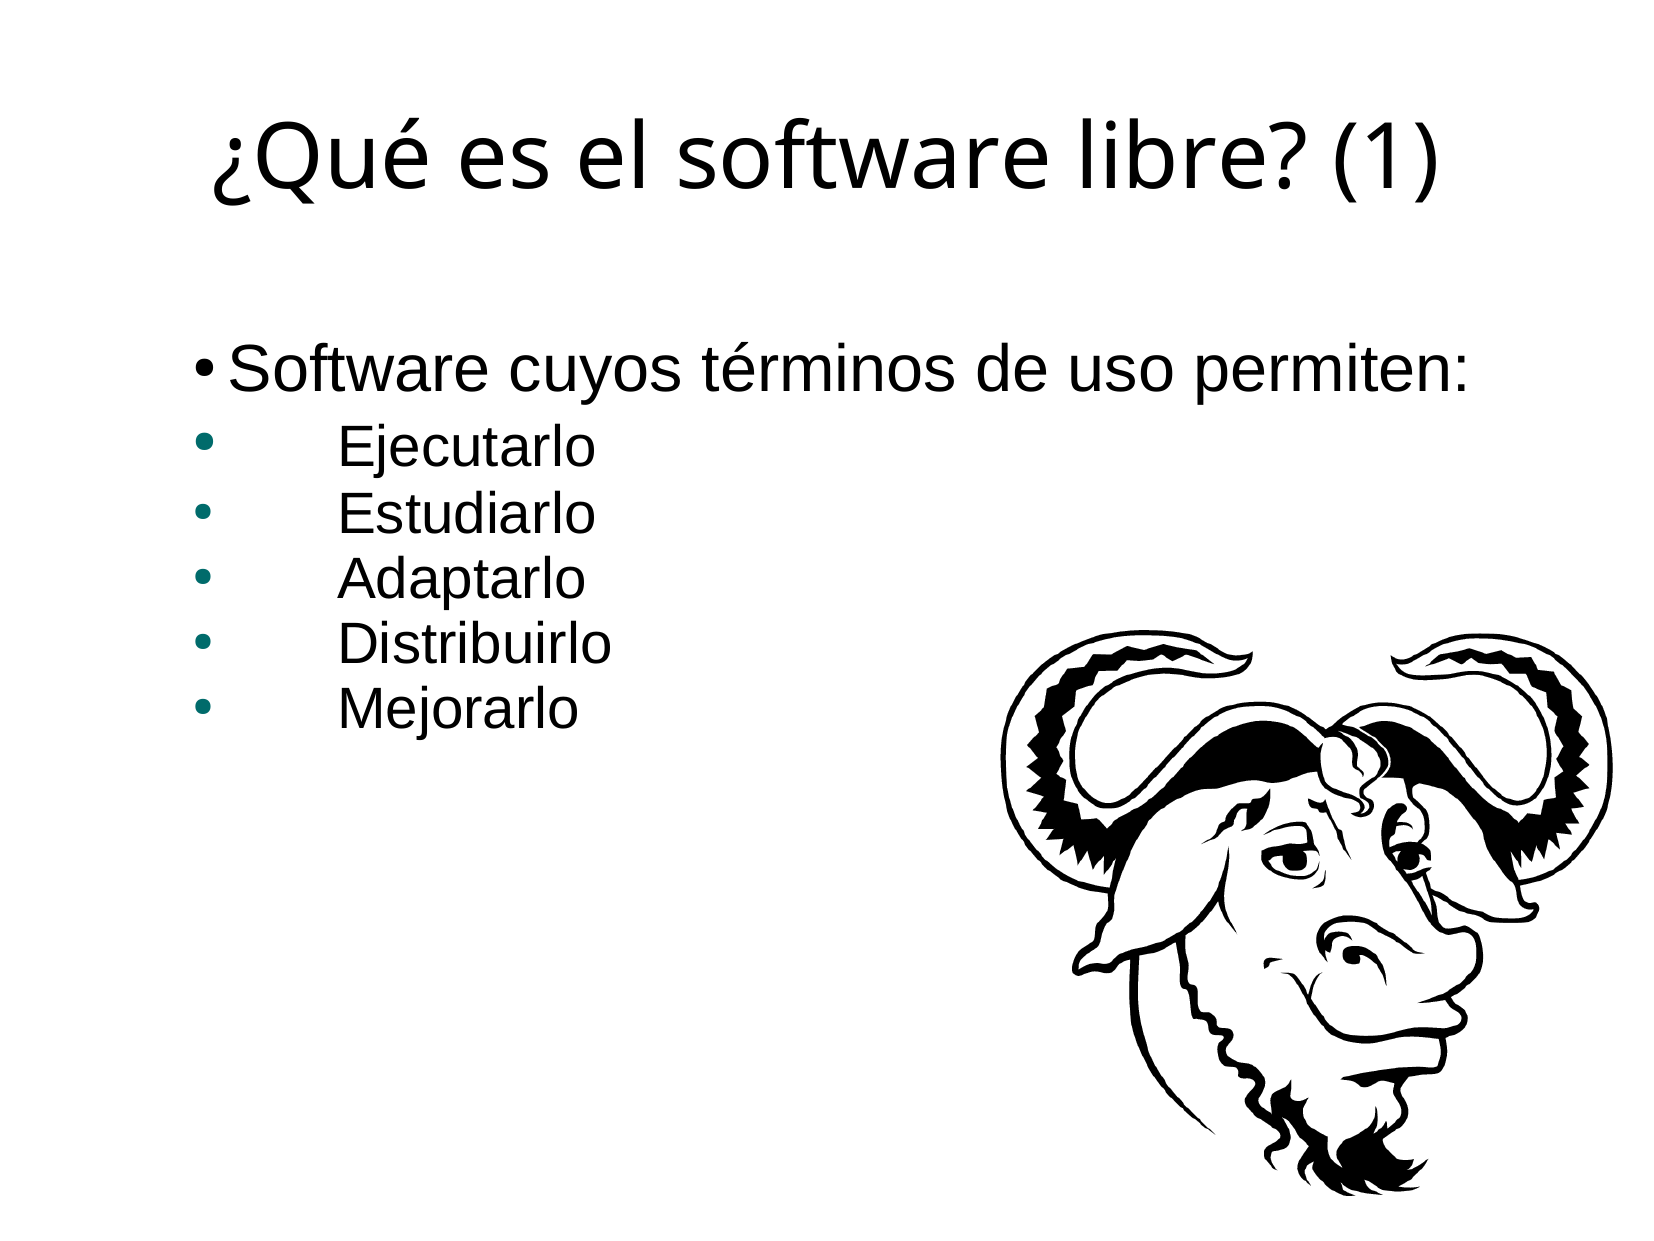

# ¿Qué es el software libre? (1)
Software cuyos términos de uso permiten:
	Ejecutarlo
	Estudiarlo
	Adaptarlo
	Distribuirlo
	Mejorarlo